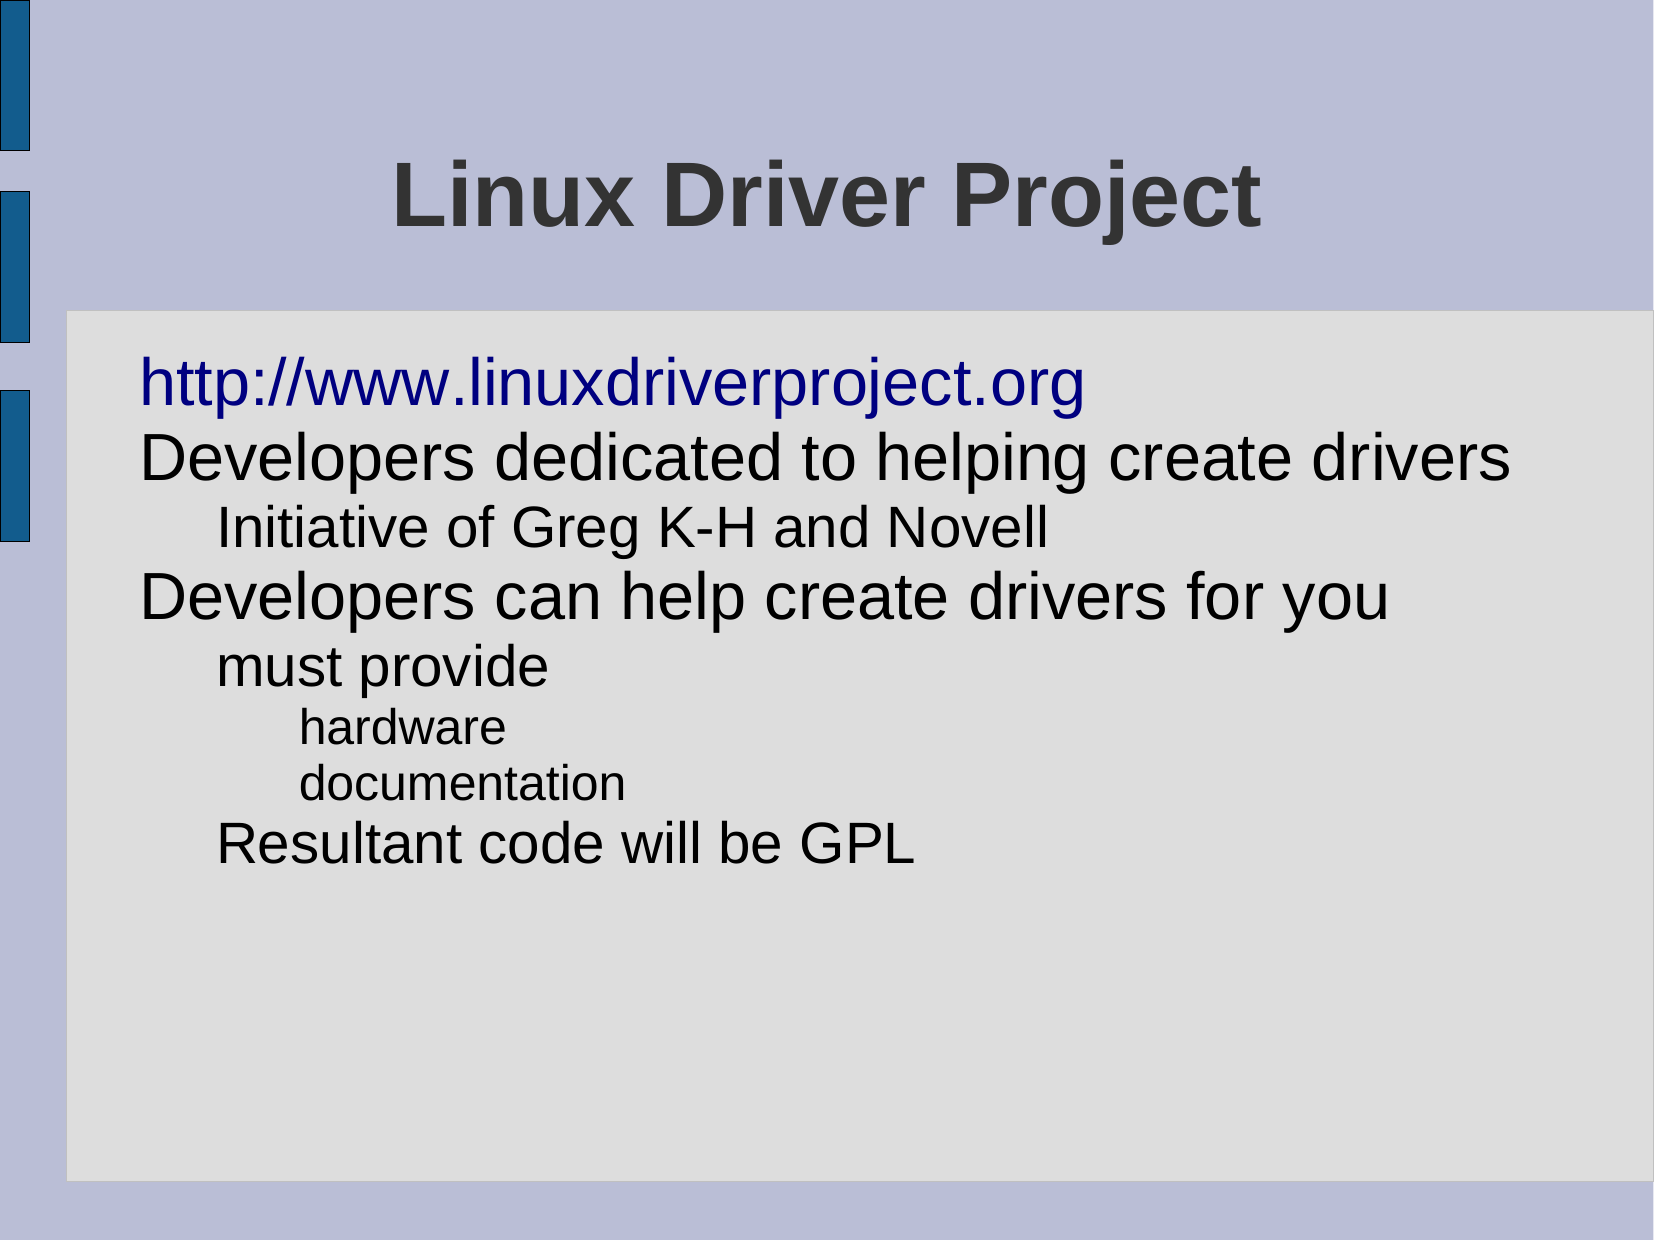

# Linux Driver Project
http://www.linuxdriverproject.org
Developers dedicated to helping create drivers
Initiative of Greg K-H and Novell
Developers can help create drivers for you
must provide
hardware
documentation
Resultant code will be GPL